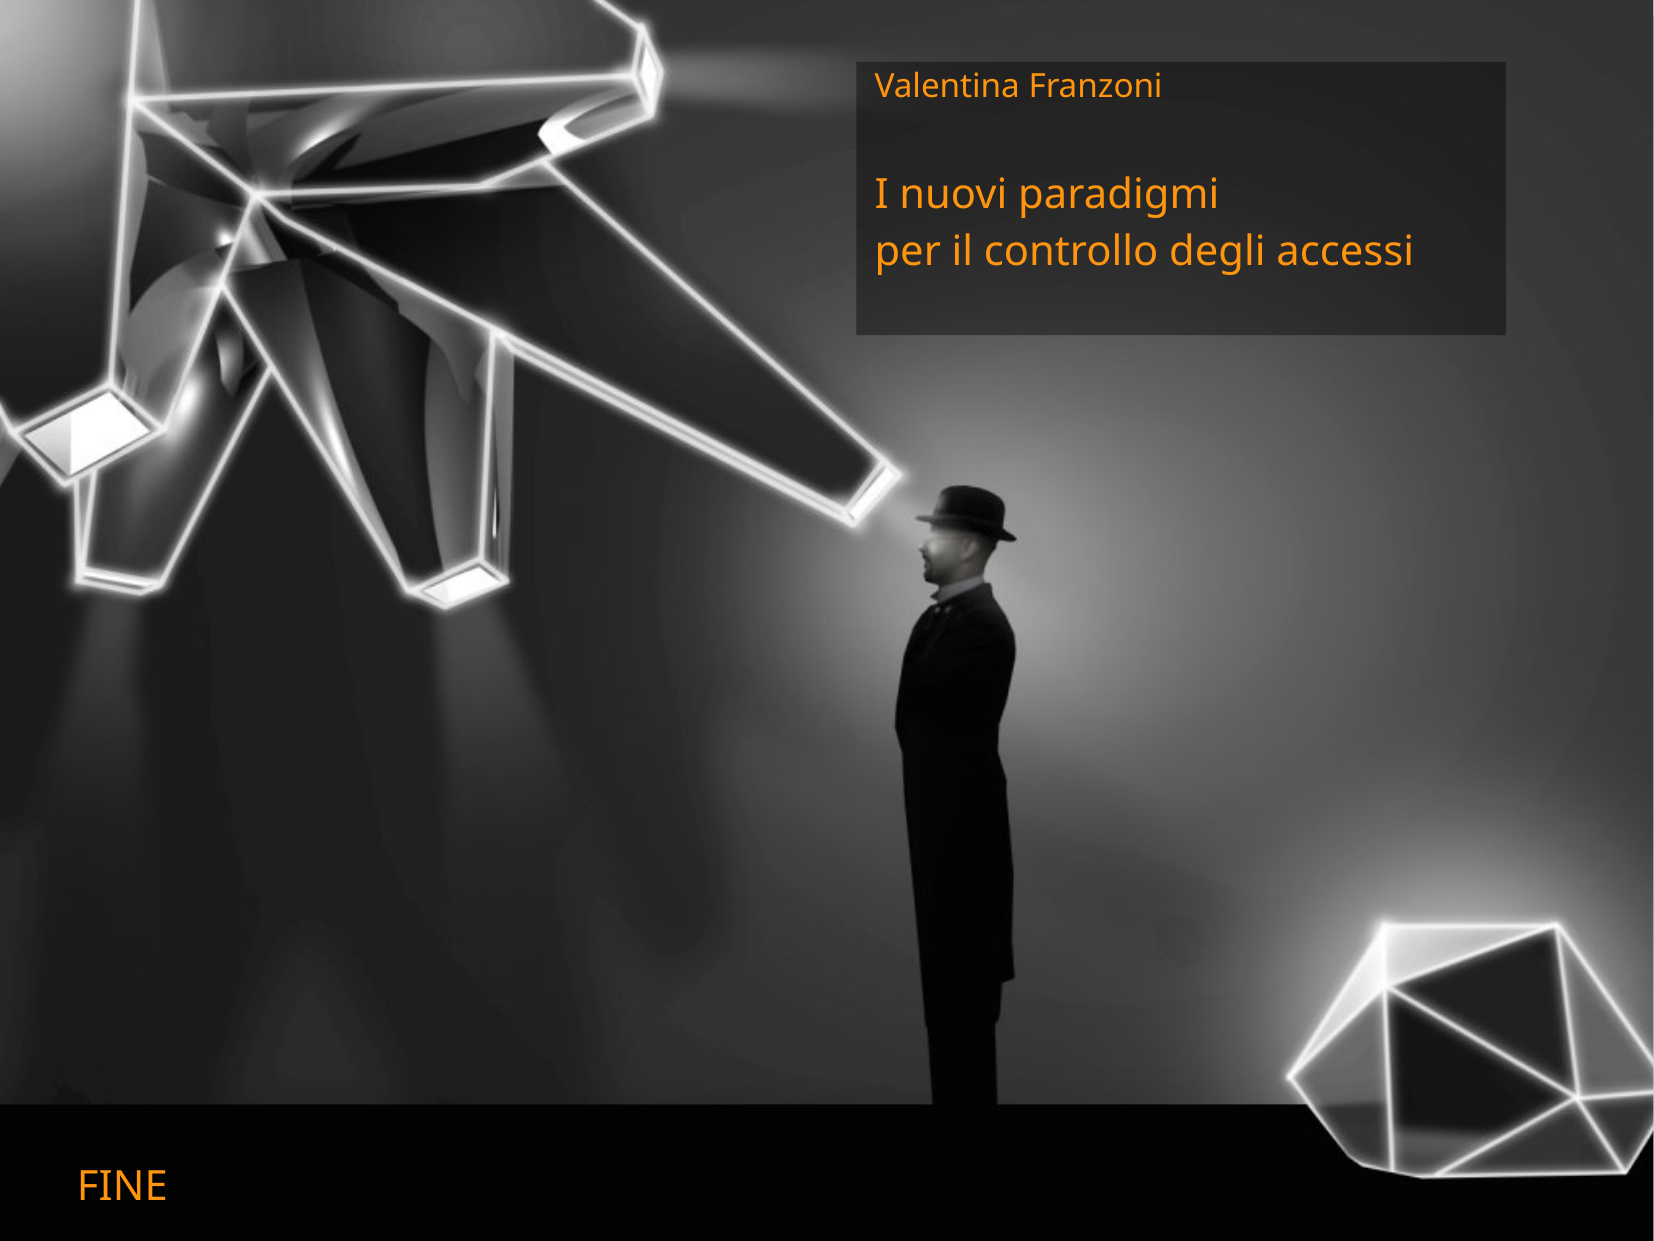

Valentina Franzoni
I nuovi paradigmi
per il controllo degli accessi
# FINE